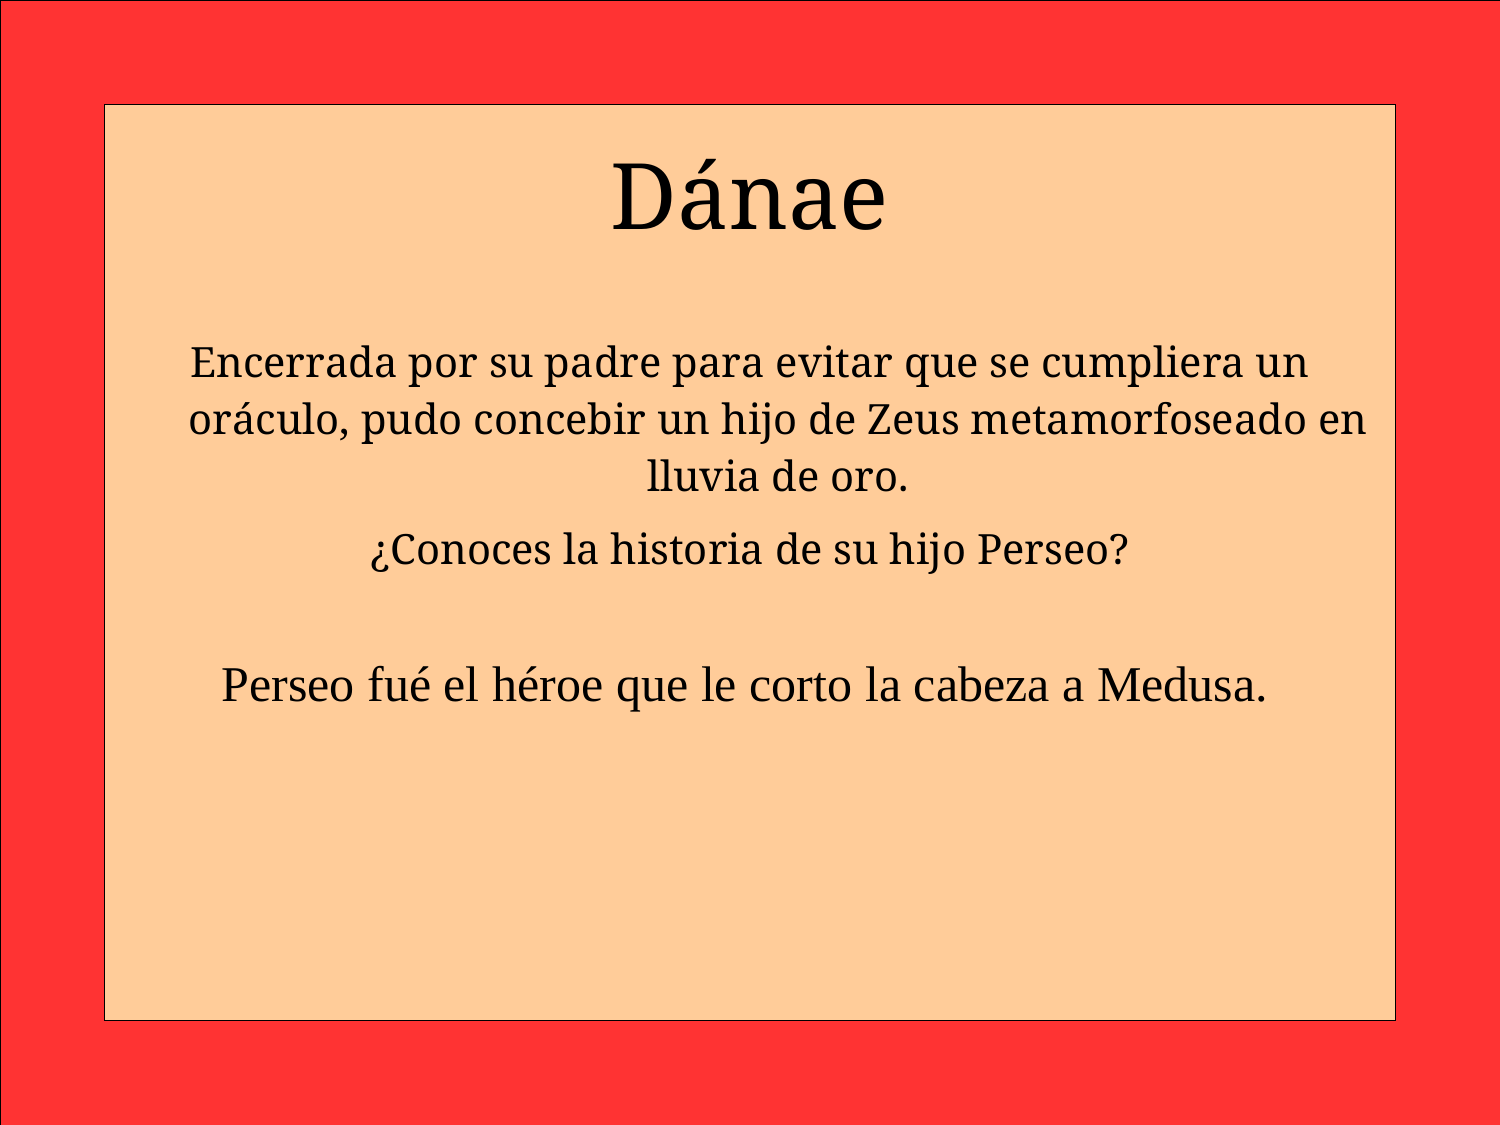

# Dánae
Encerrada por su padre para evitar que se cumpliera un oráculo, pudo concebir un hijo de Zeus metamorfoseado en lluvia de oro.
¿Conoces la historia de su hijo Perseo?
Perseo fué el héroe que le corto la cabeza a Medusa.